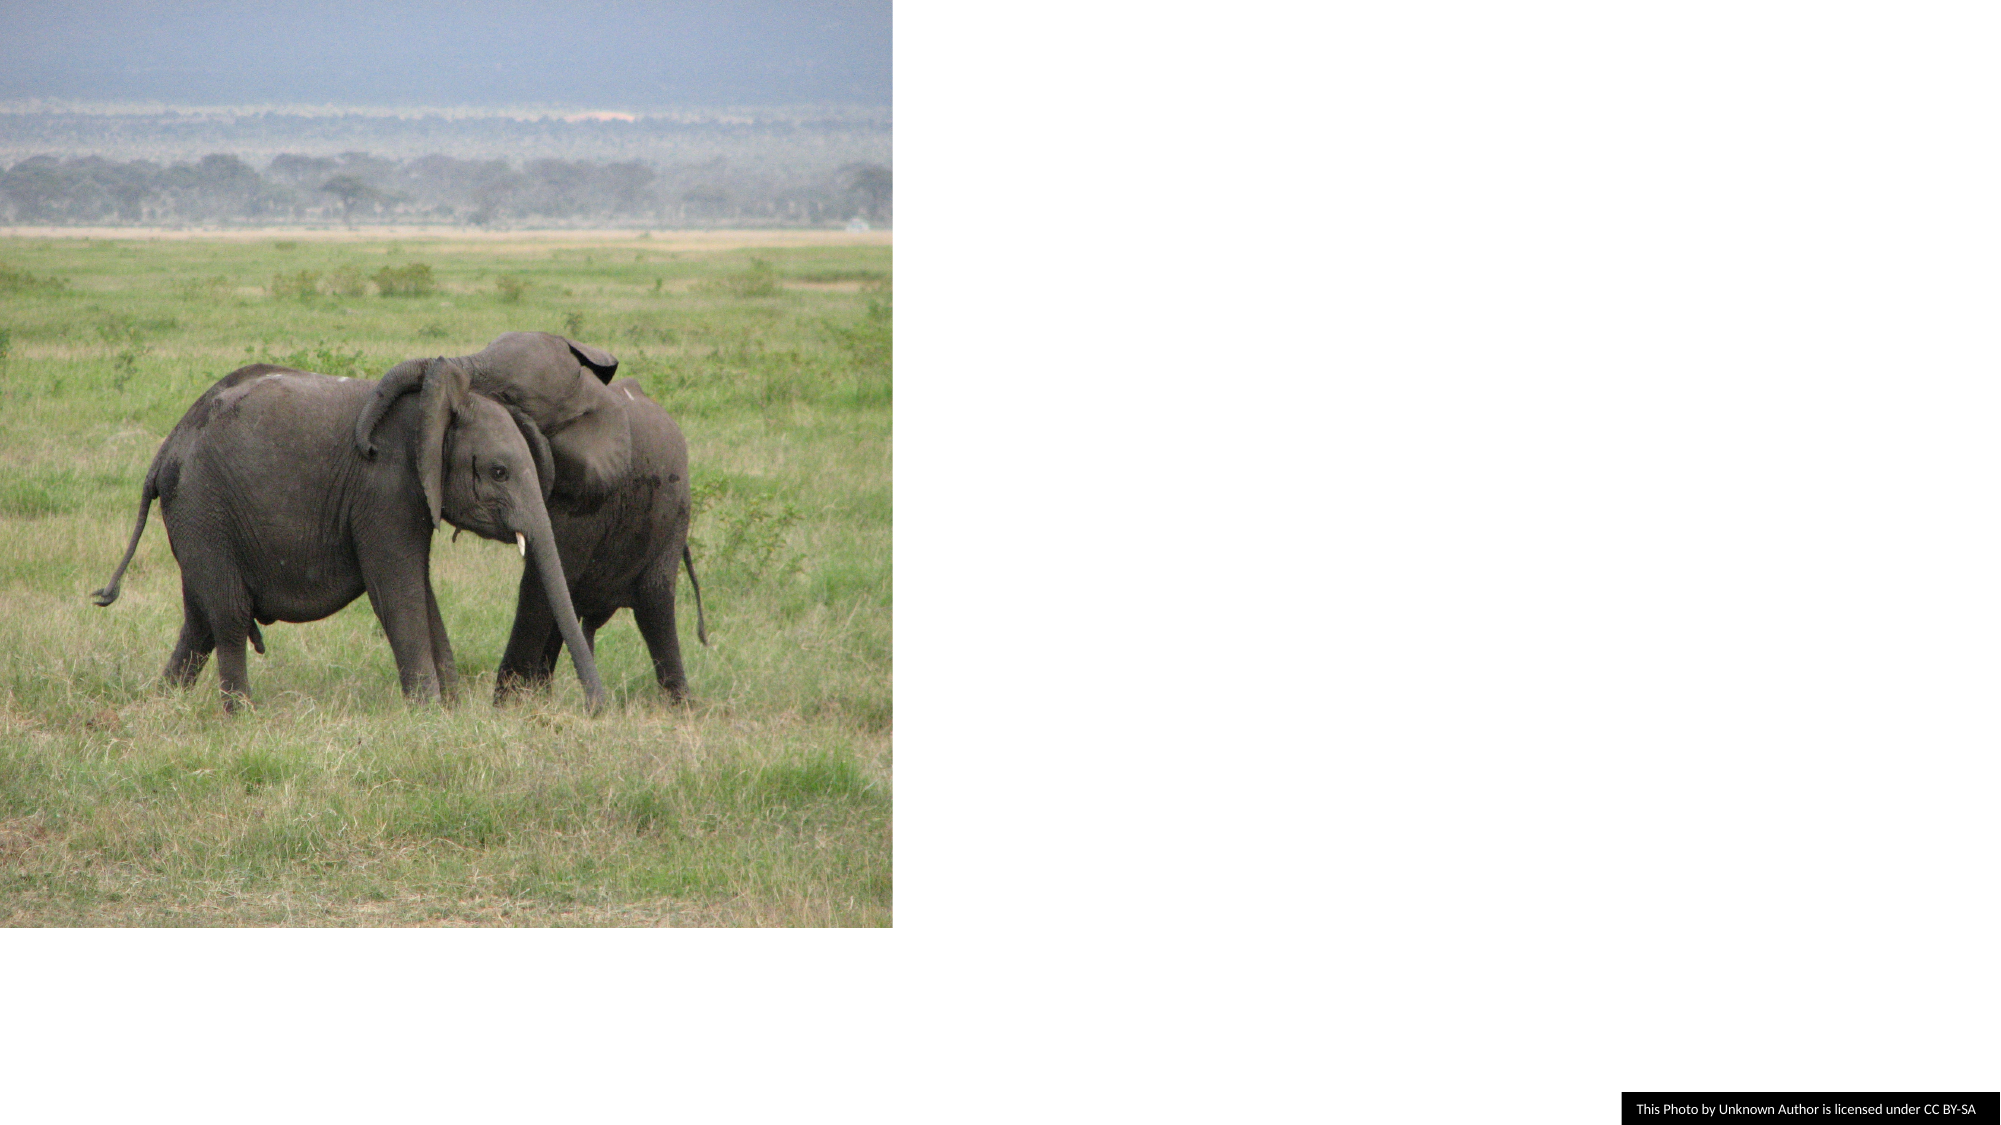

# Wooly's friends accepted his apology. Wooly and his friends had a good rest of their recess.
This Photo by Unknown Author is licensed under CC BY-SA